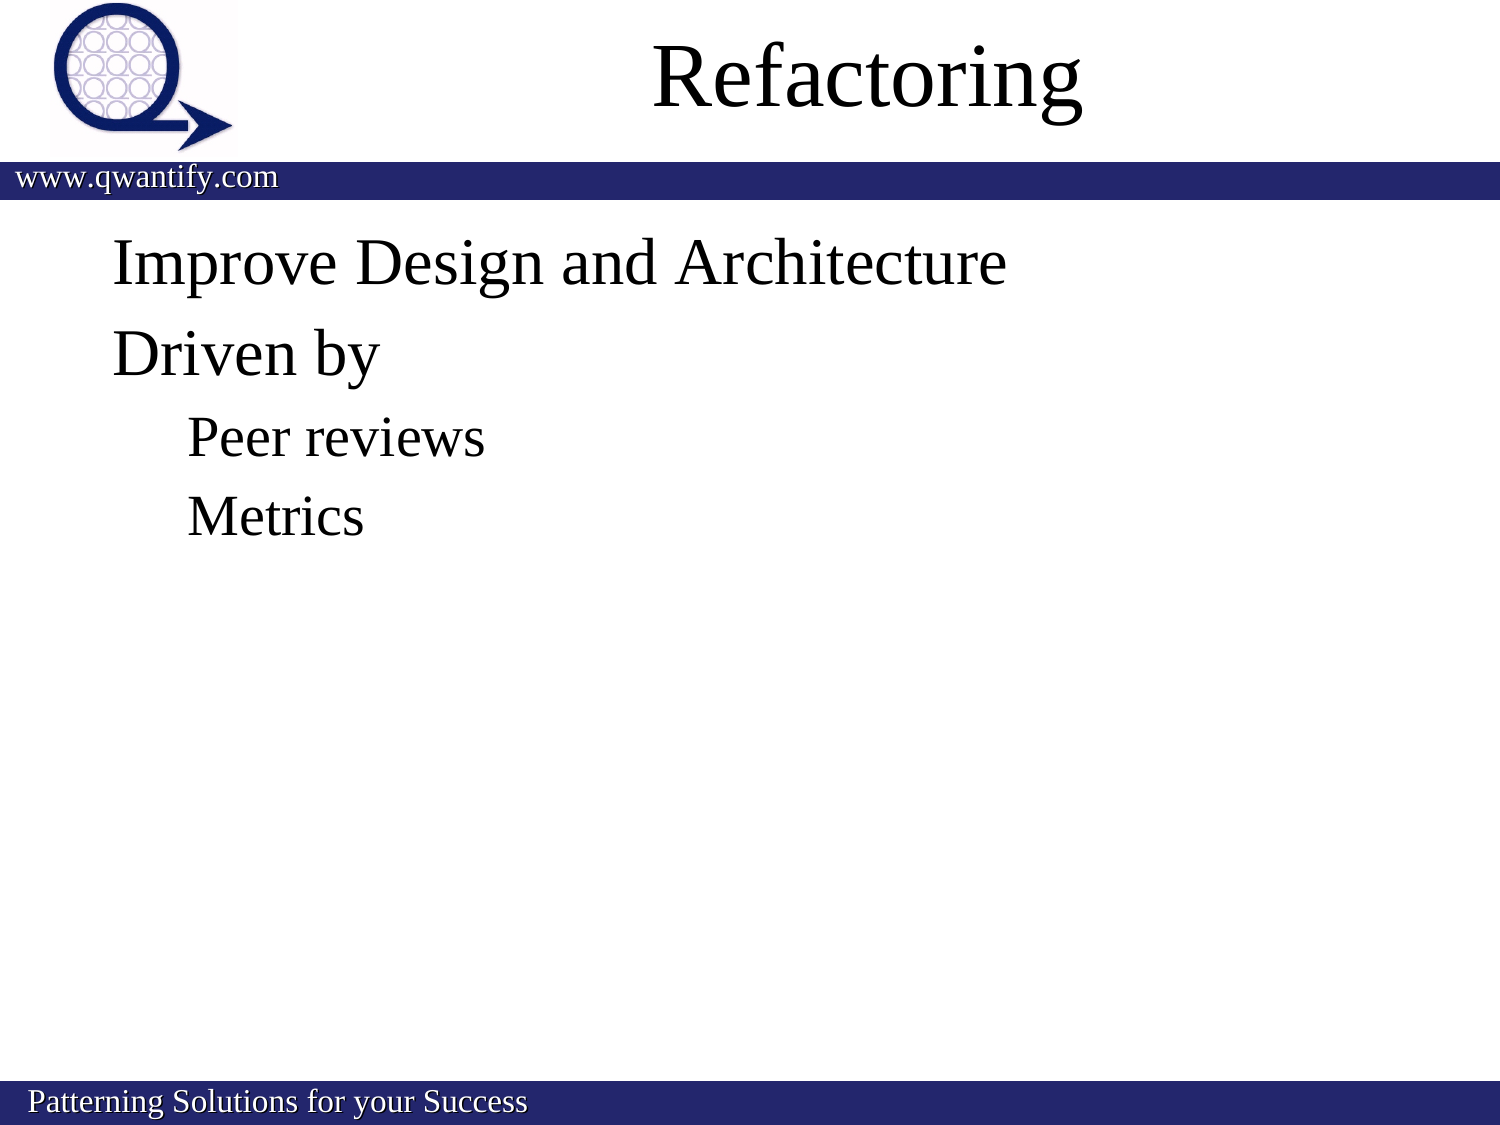

# Refactoring
Improve Design and Architecture
Driven by
Peer reviews
Metrics